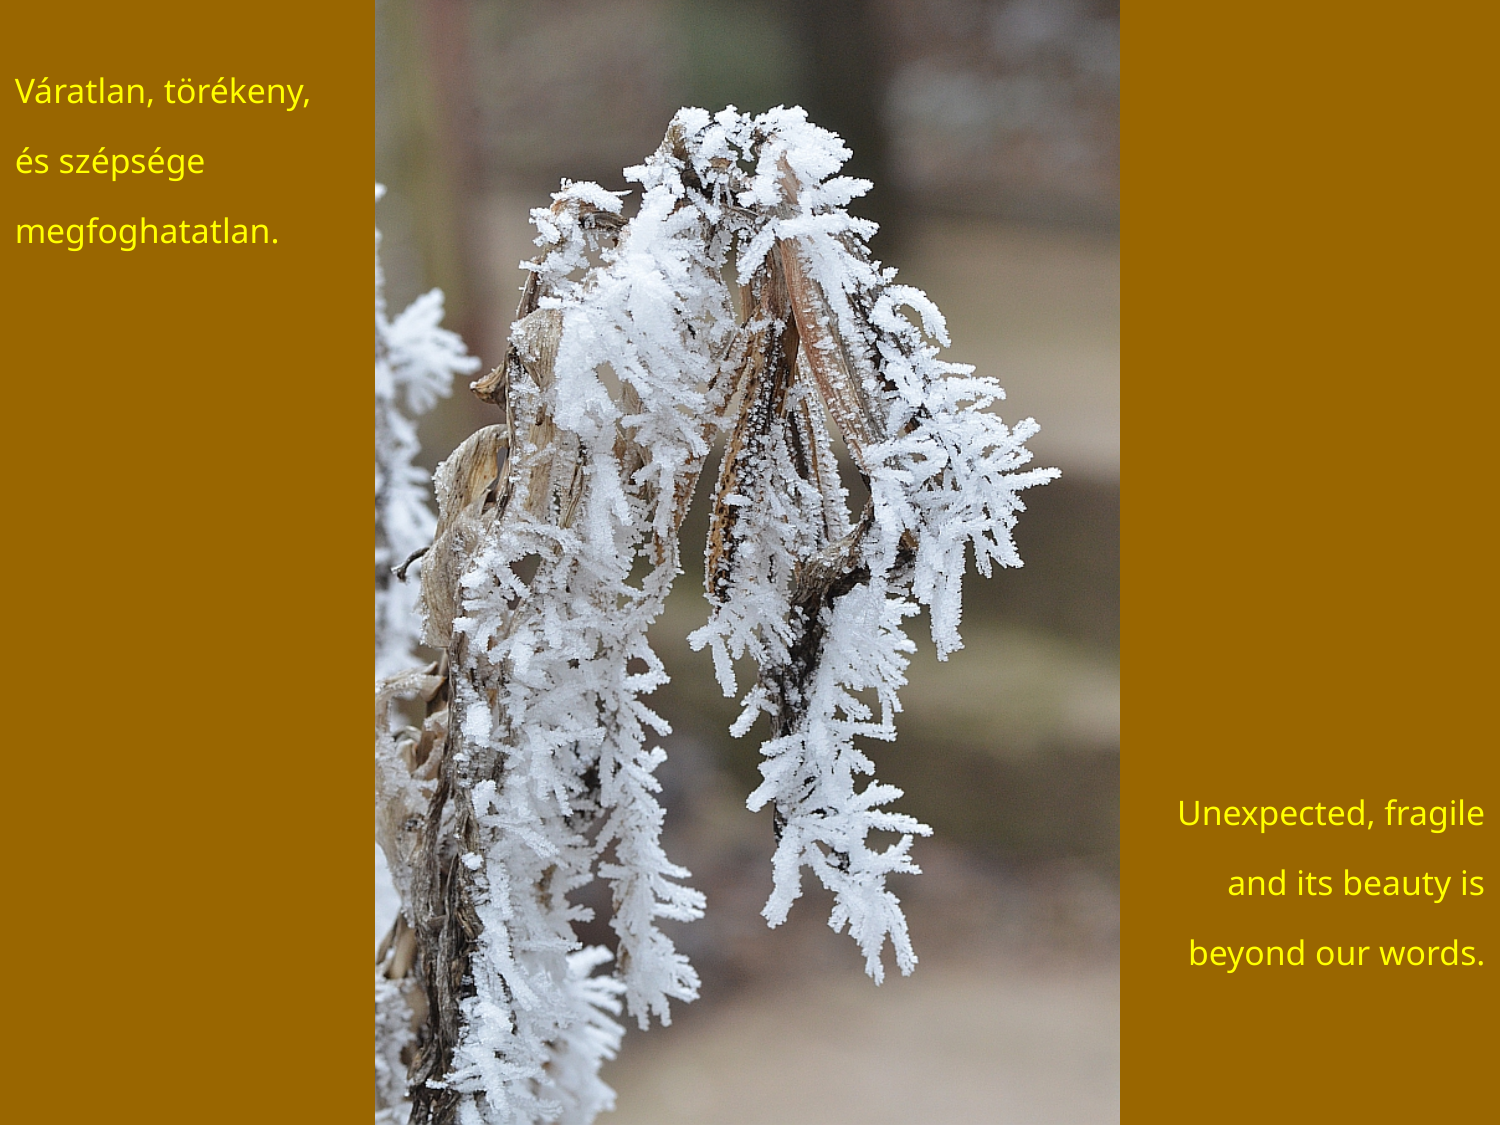

Váratlan, törékeny, és szépsége megfoghatatlan.
Unexpected, fragile and its beauty is beyond our words.